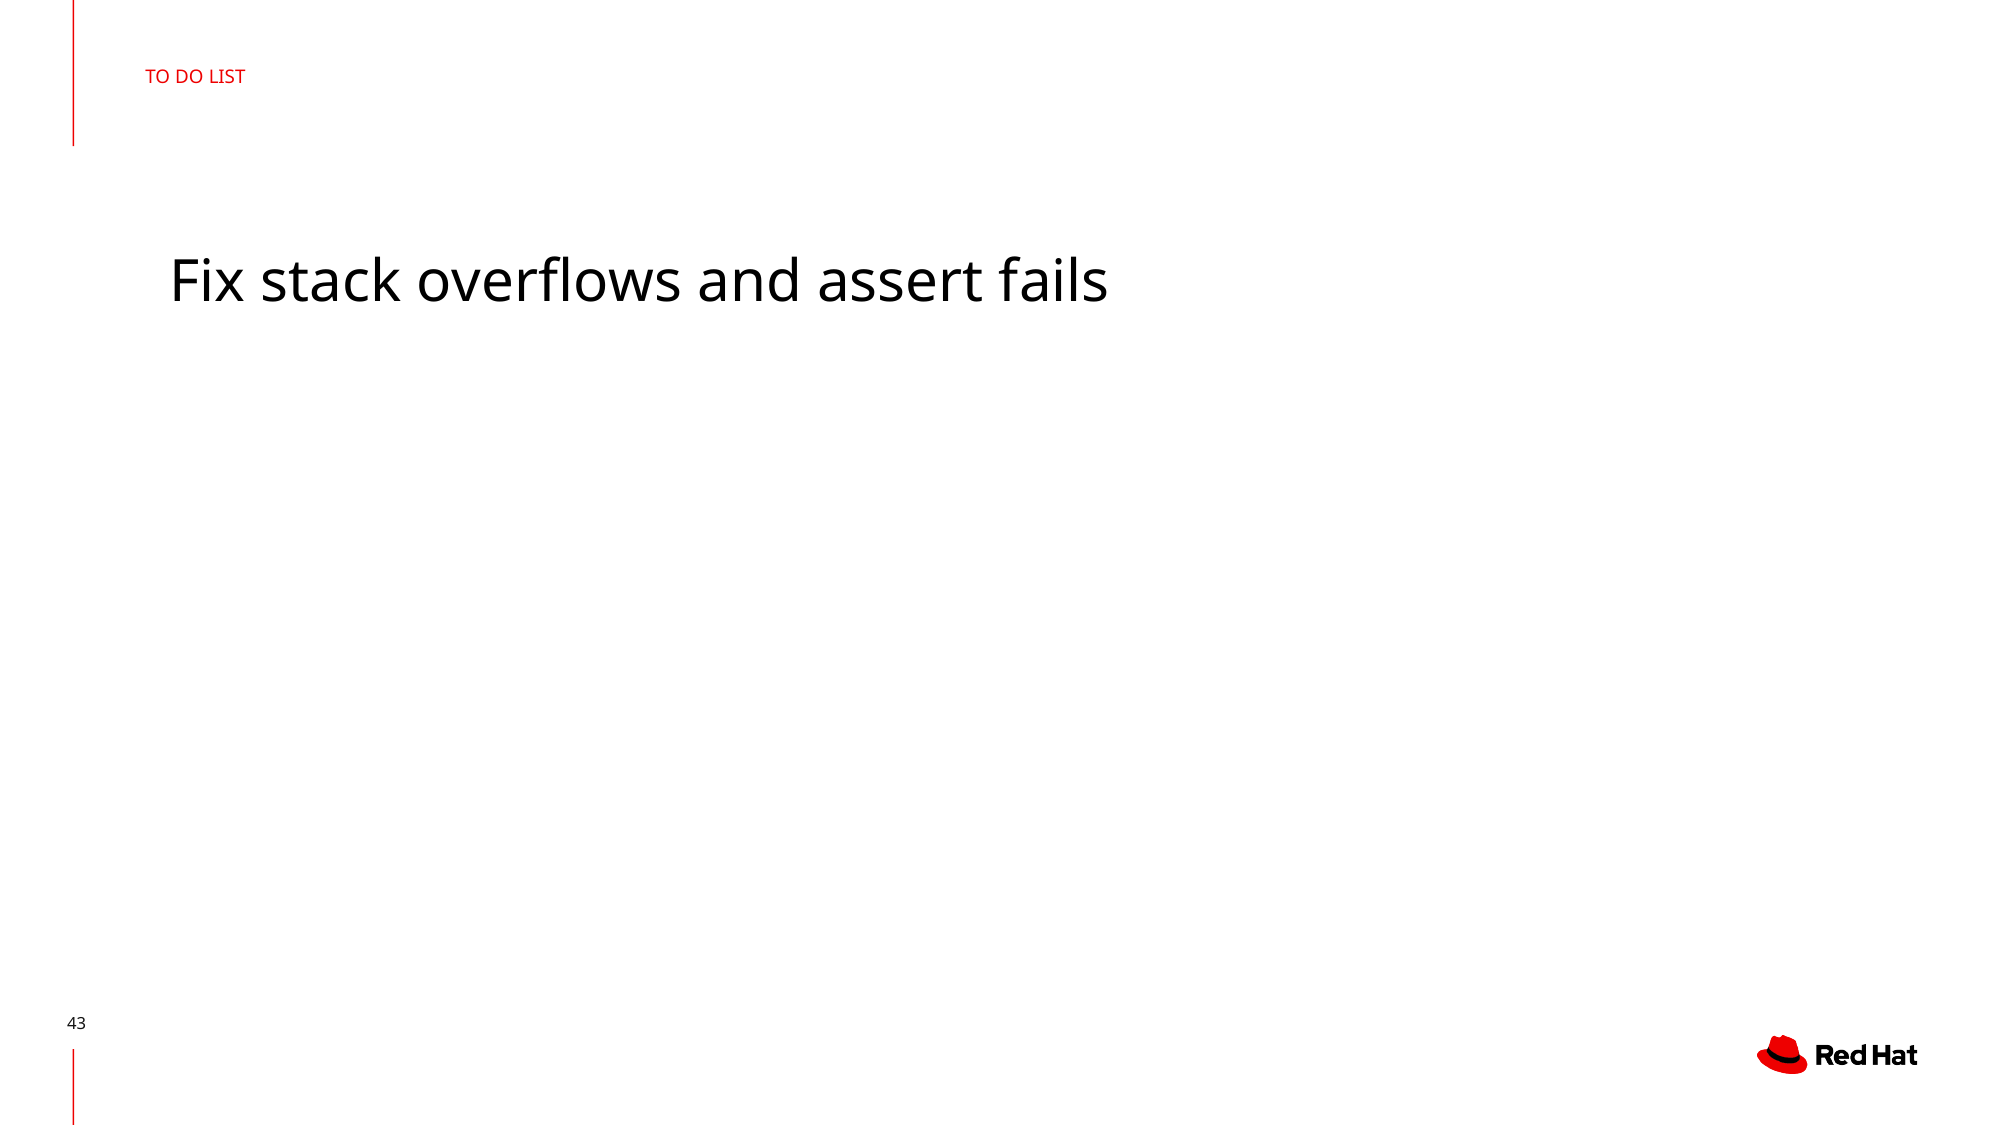

TO DO LIST
Fix stack overflows and assert fails
43